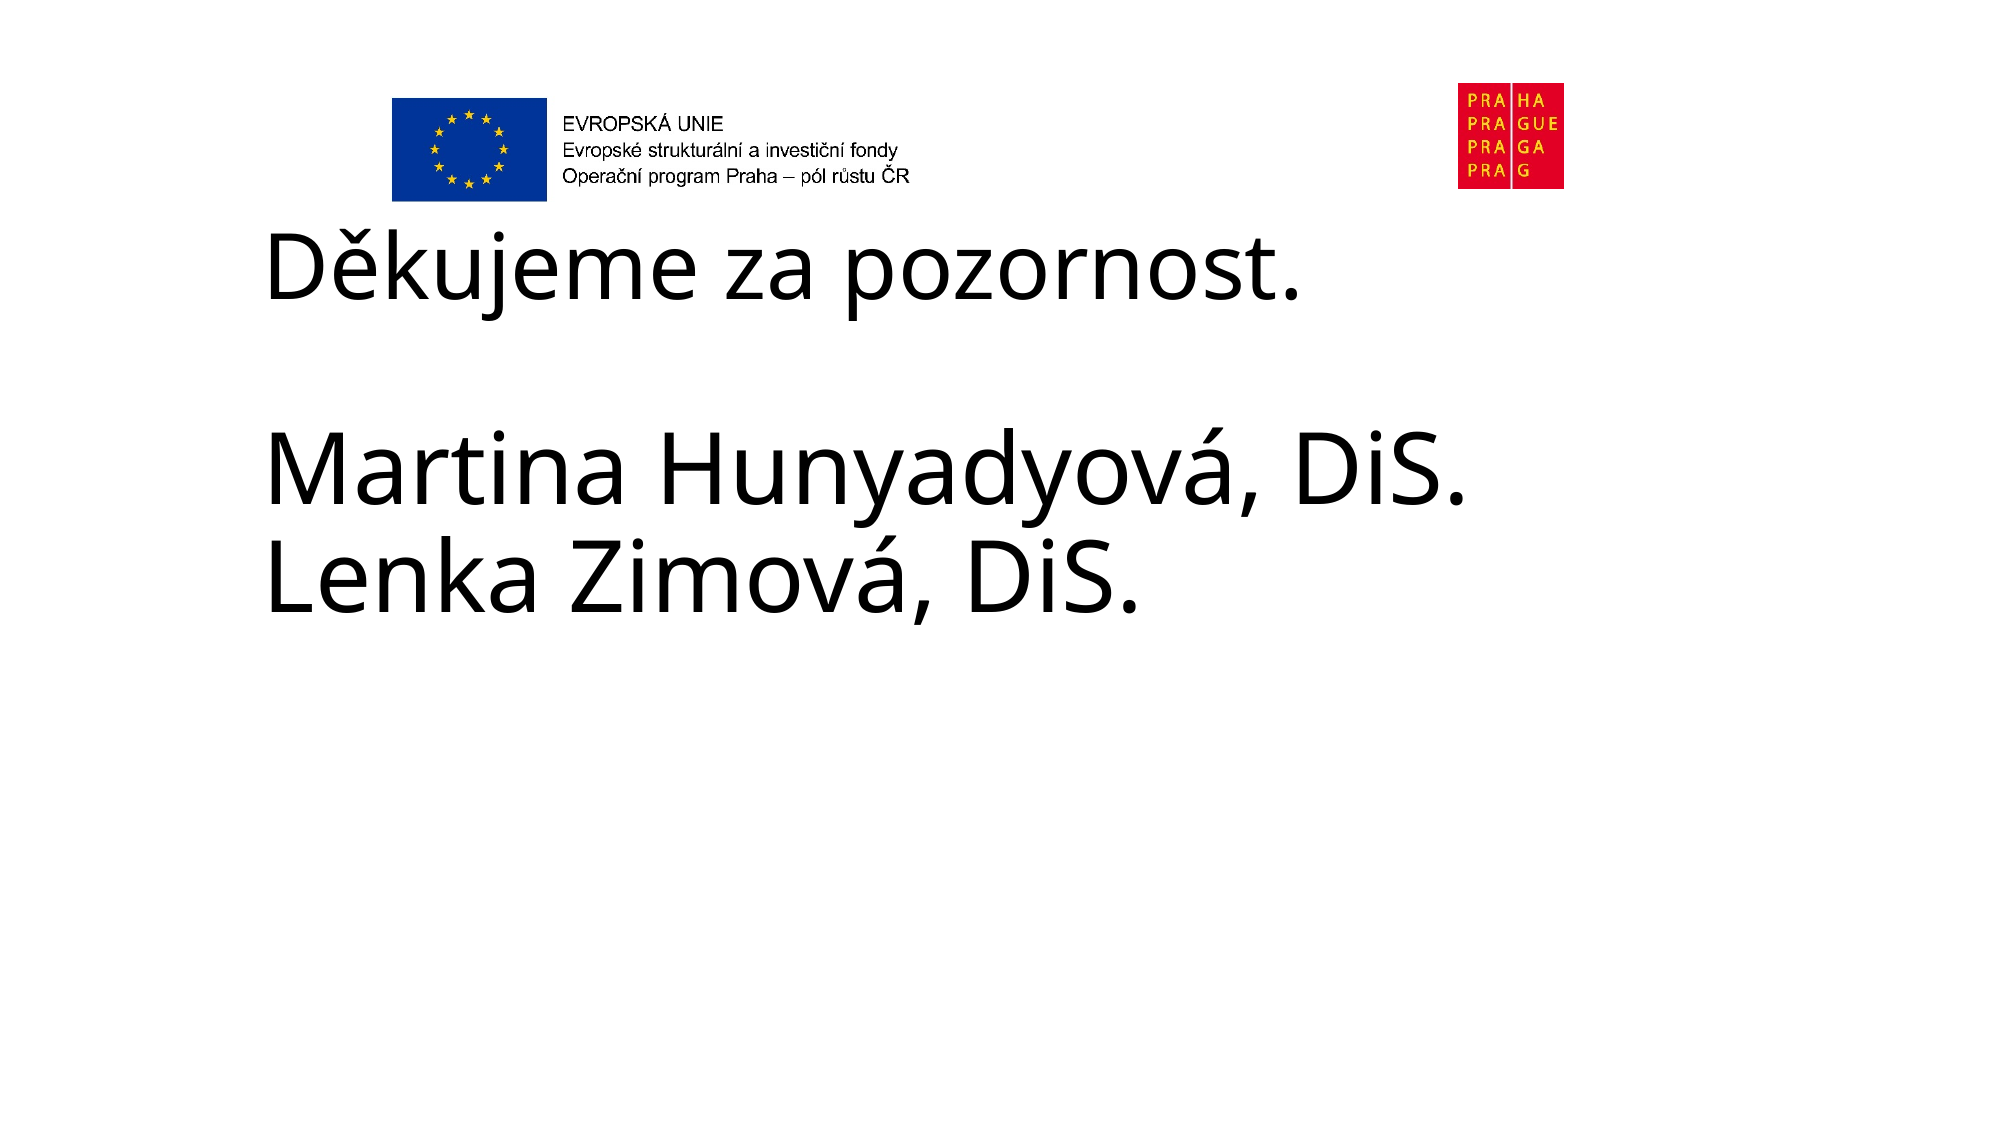

# Děkujeme za pozornost. Martina Hunyadyová, DiS. Lenka Zimová, DiS.